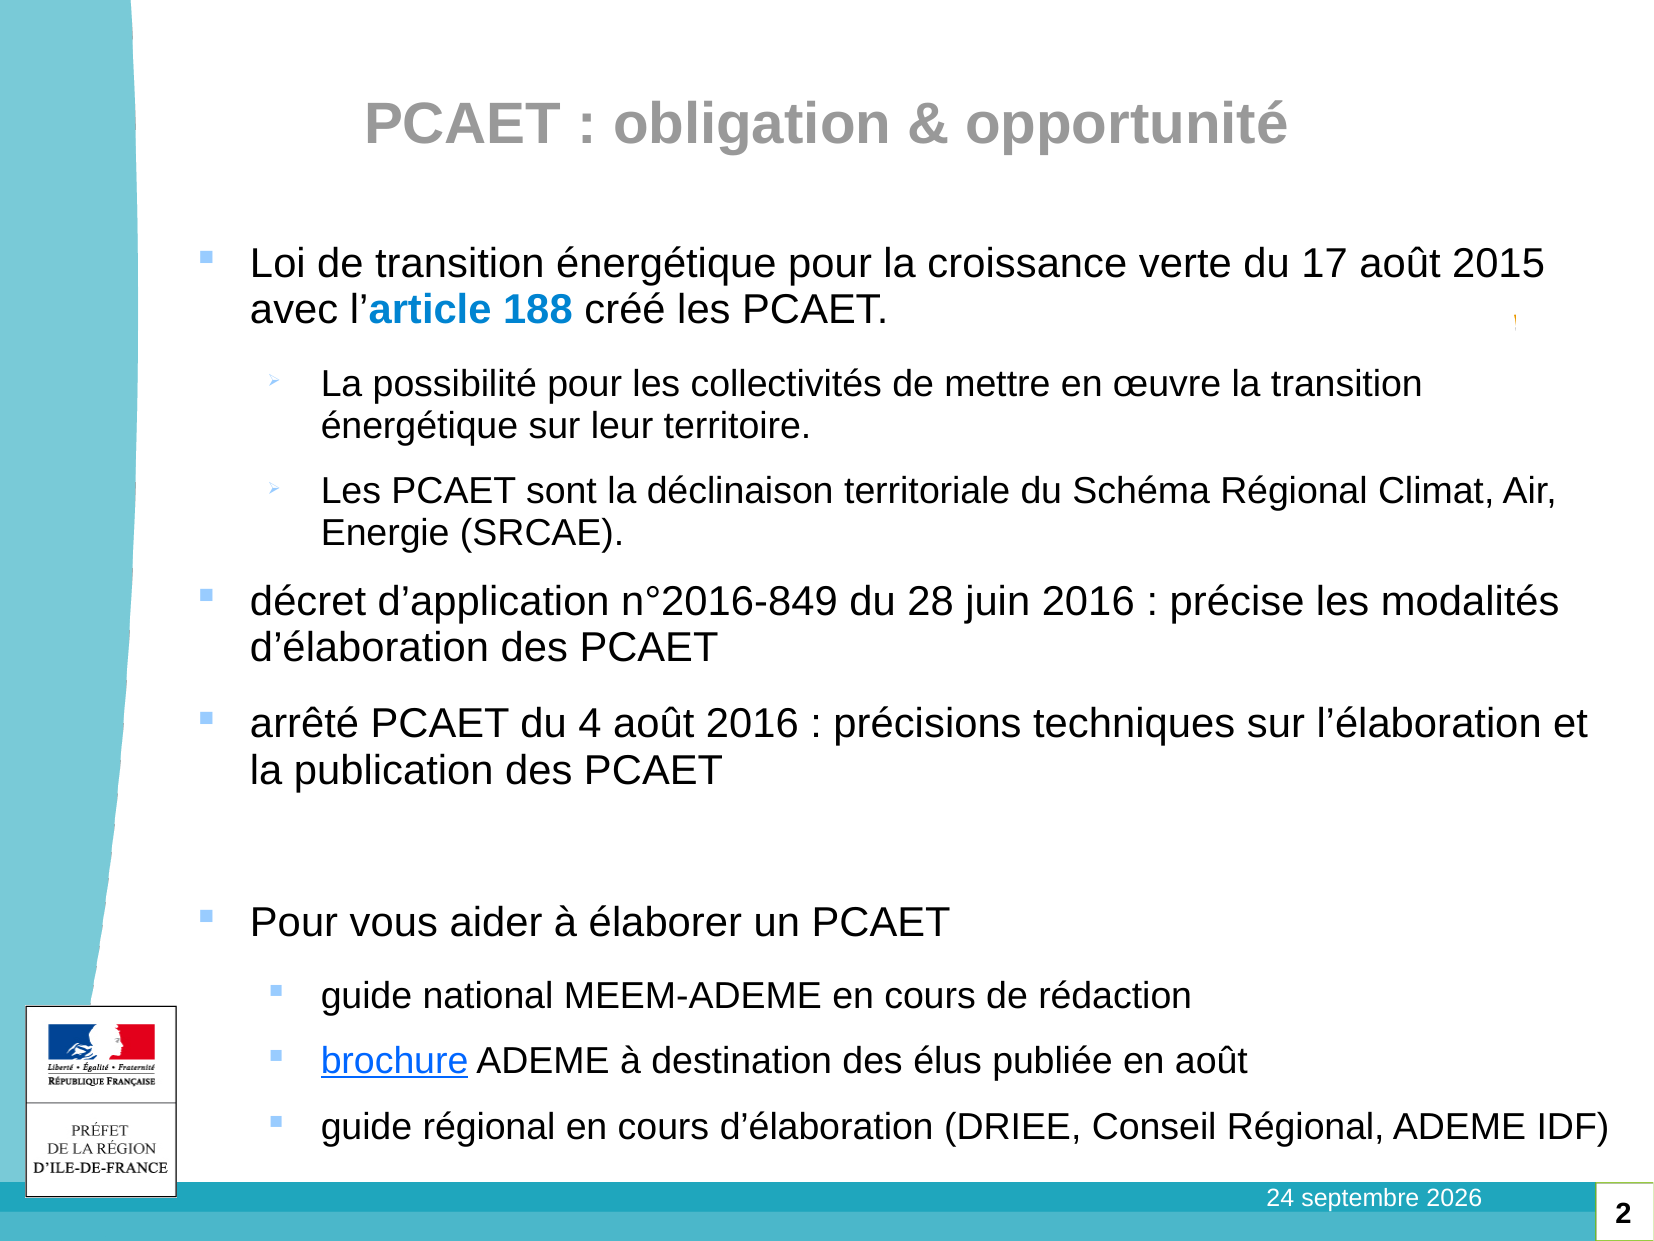

# PCAET : obligation & opportunité
Loi de transition énergétique pour la croissance verte du 17 août 2015 avec l’article 188 créé les PCAET.
La possibilité pour les collectivités de mettre en œuvre la transition énergétique sur leur territoire.
Les PCAET sont la déclinaison territoriale du Schéma Régional Climat, Air, Energie (SRCAE).
décret d’application n°2016-849 du 28 juin 2016 : précise les modalités d’élaboration des PCAET
arrêté PCAET du 4 août 2016 : précisions techniques sur l’élaboration et la publication des PCAET
Pour vous aider à élaborer un PCAET
guide national MEEM-ADEME en cours de rédaction
brochure ADEME à destination des élus publiée en août
guide régional en cours d’élaboration (DRIEE, Conseil Régional, ADEME IDF)
2